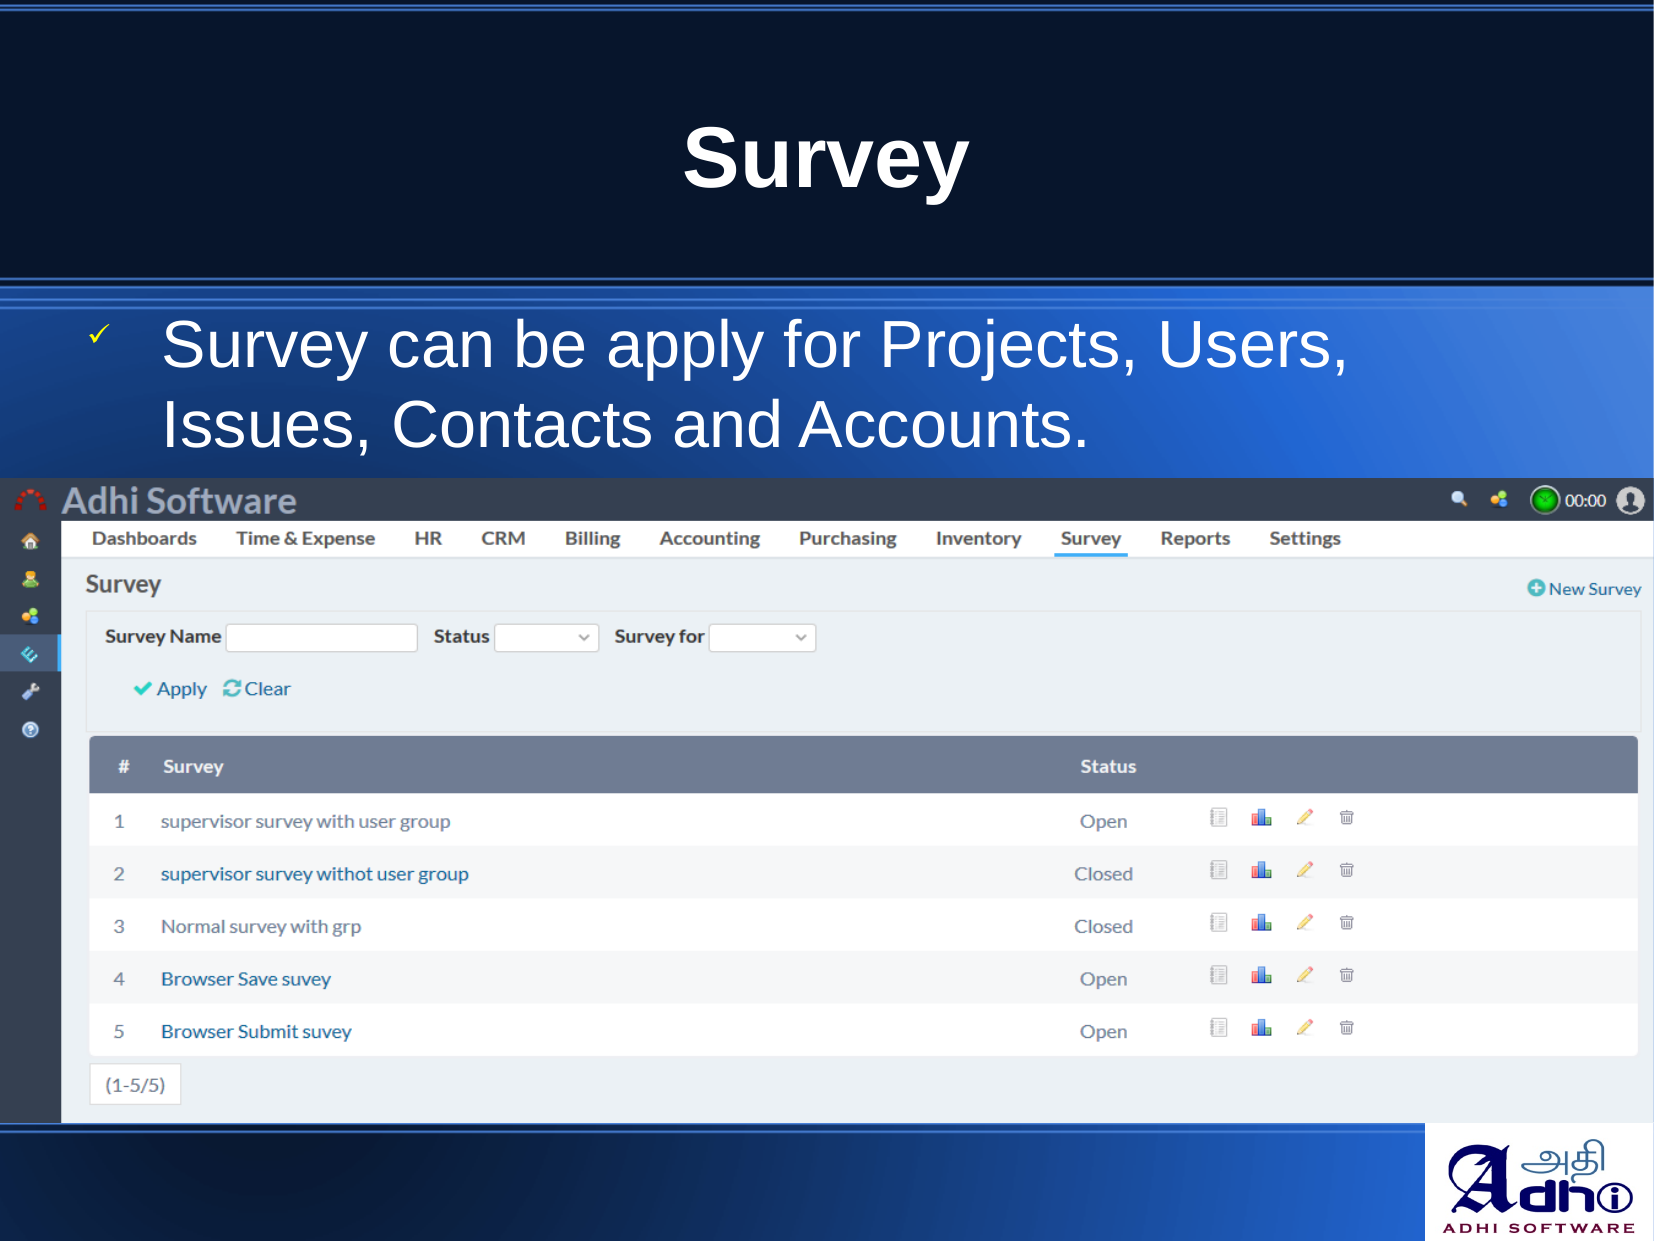

# Survey
Survey can be apply for Projects, Users, Issues, Contacts and Accounts.